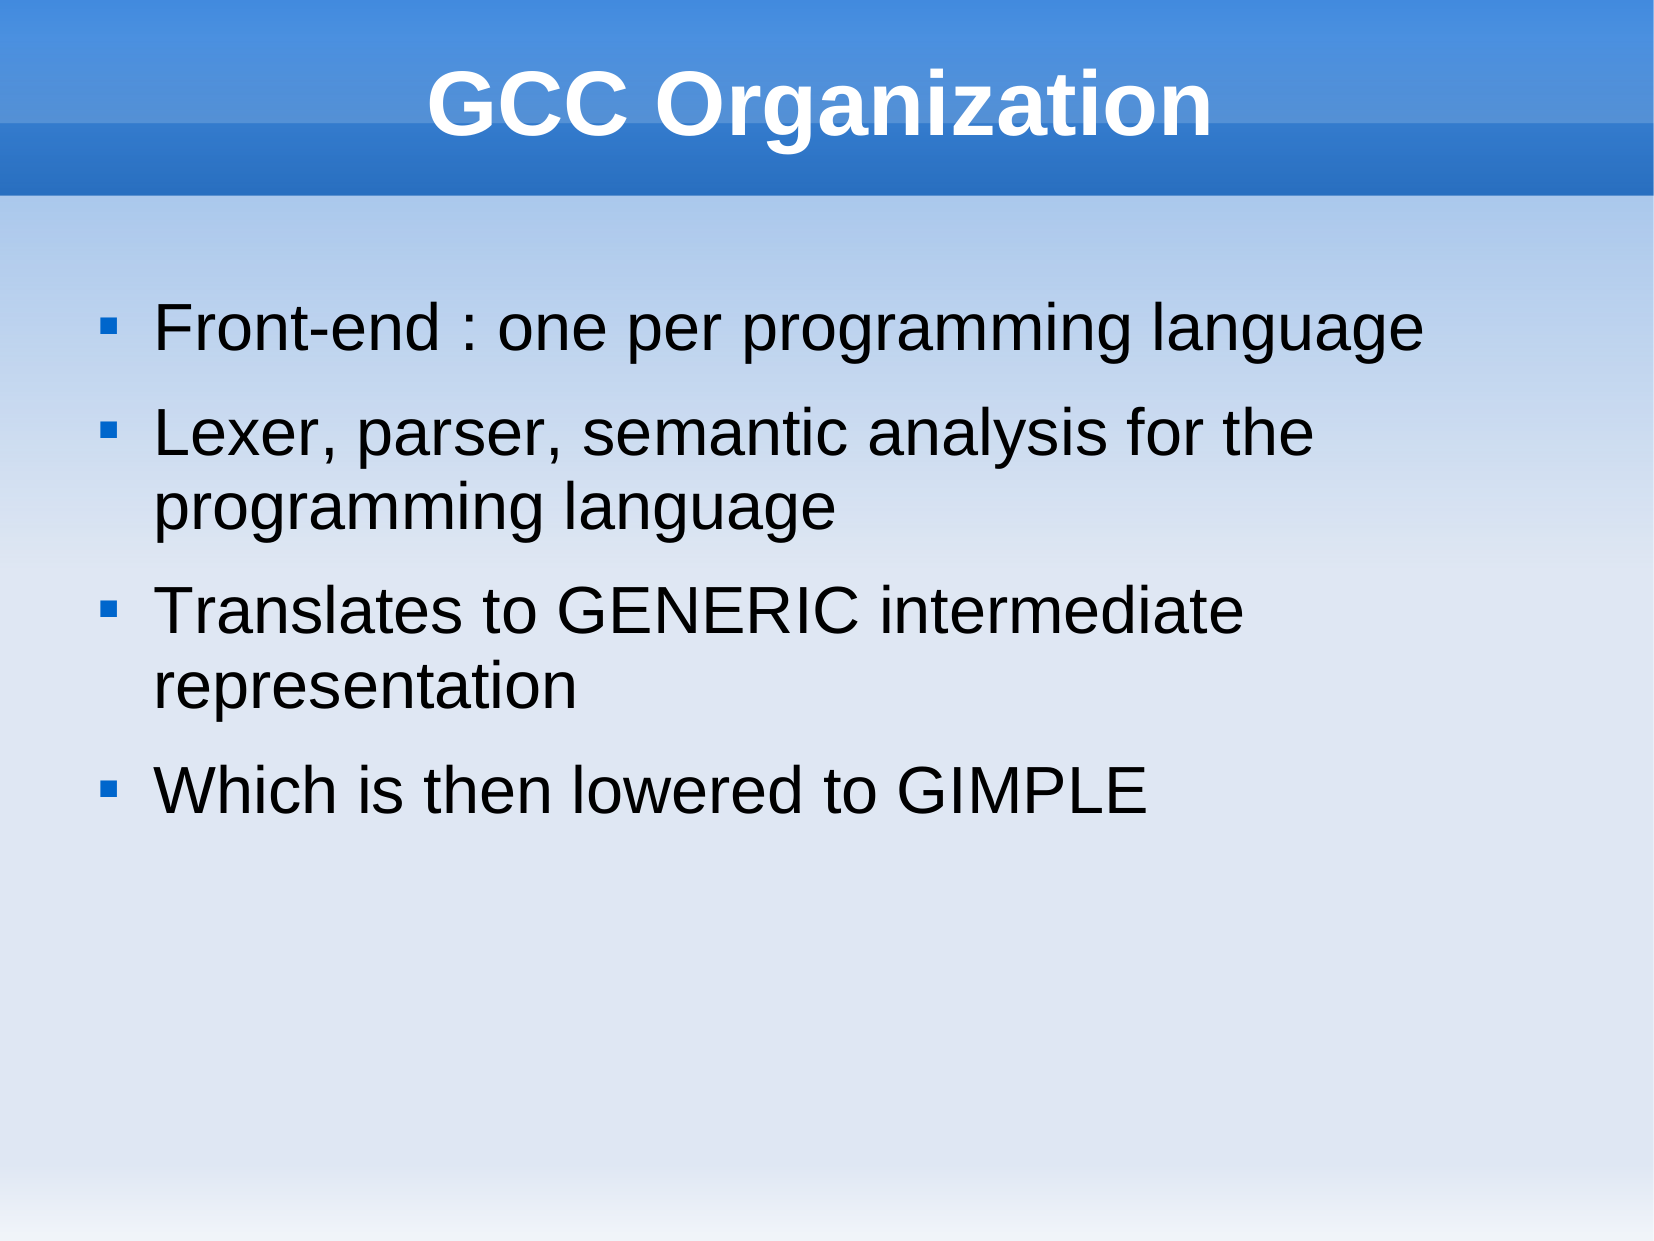

# GCC Organization
Front-end : one per programming language
Lexer, parser, semantic analysis for the programming language
Translates to GENERIC intermediate representation
Which is then lowered to GIMPLE